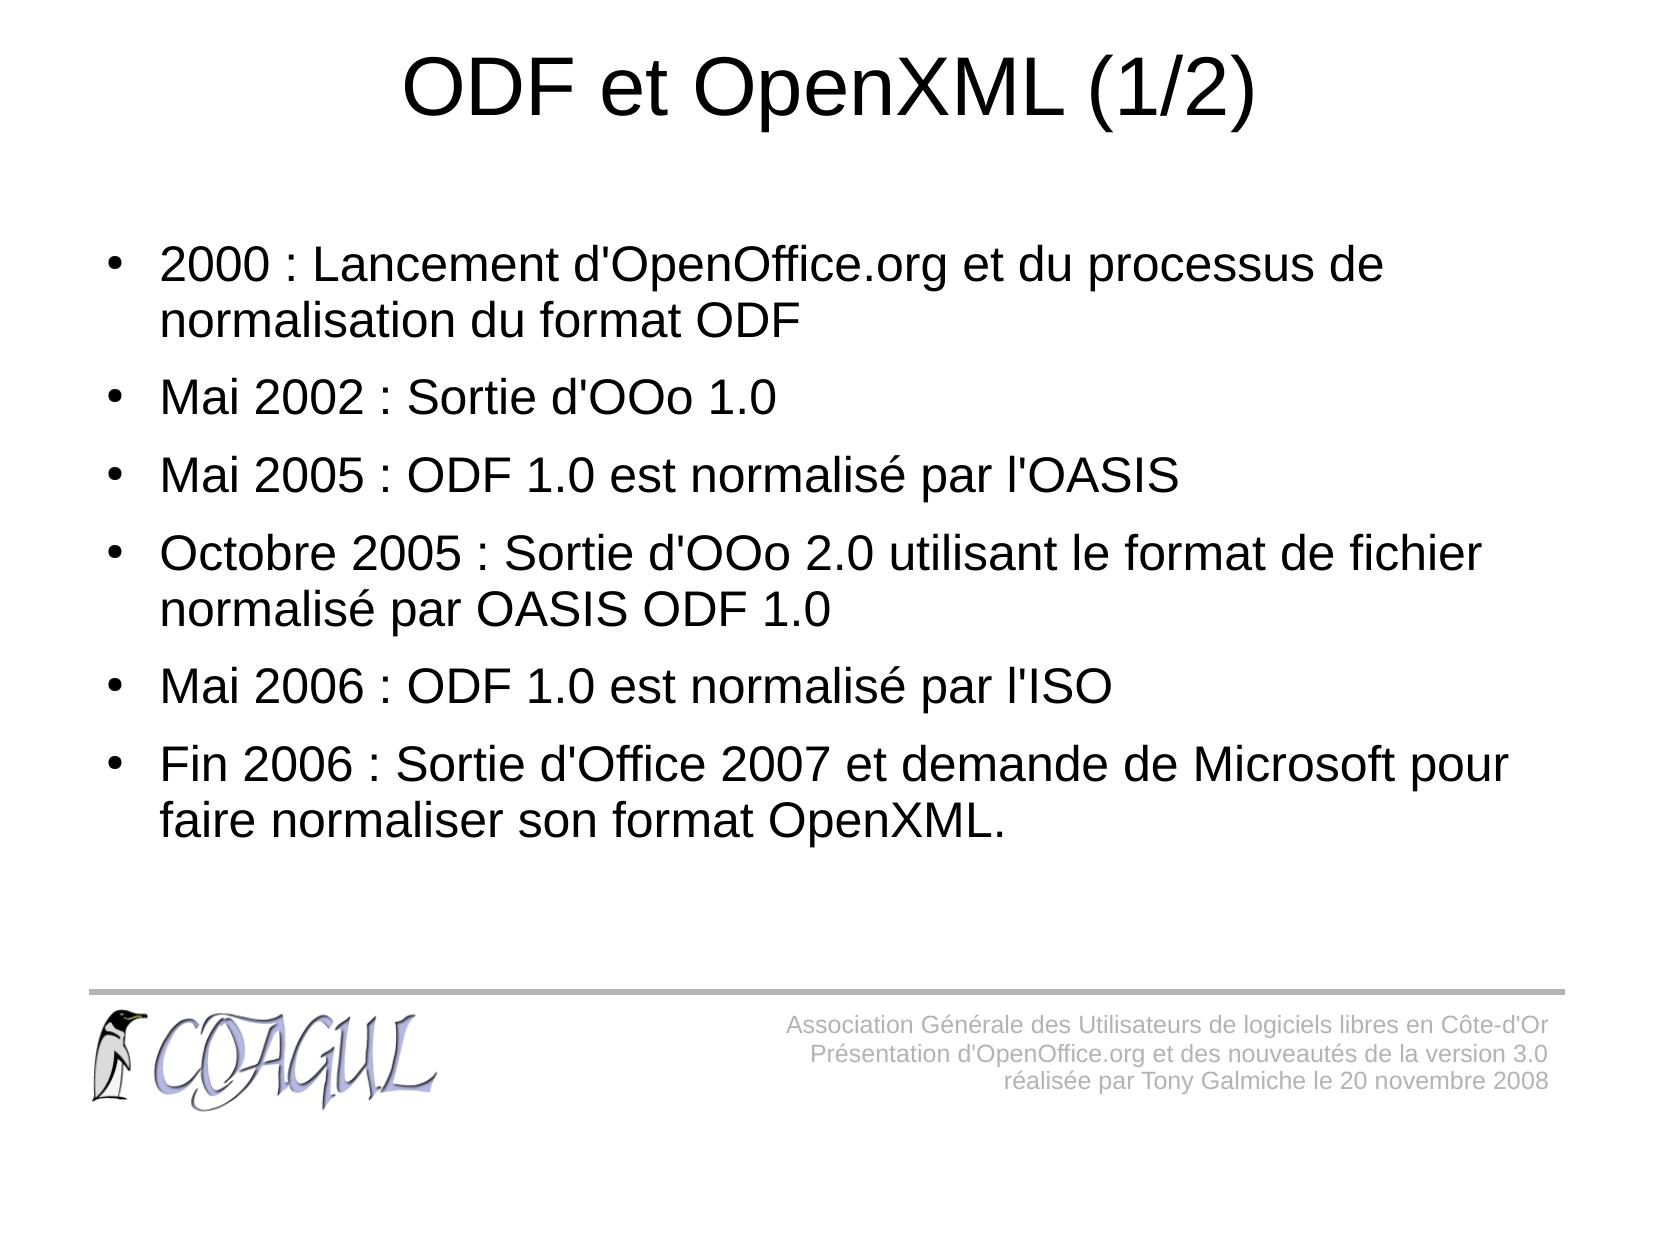

# ODF et OpenXML (1/2)
2000 : Lancement d'OpenOffice.org et du processus de normalisation du format ODF
Mai 2002 : Sortie d'OOo 1.0
Mai 2005 : ODF 1.0 est normalisé par l'OASIS
Octobre 2005 : Sortie d'OOo 2.0 utilisant le format de fichier normalisé par OASIS ODF 1.0
Mai 2006 : ODF 1.0 est normalisé par l'ISO
Fin 2006 : Sortie d'Office 2007 et demande de Microsoft pour faire normaliser son format OpenXML.